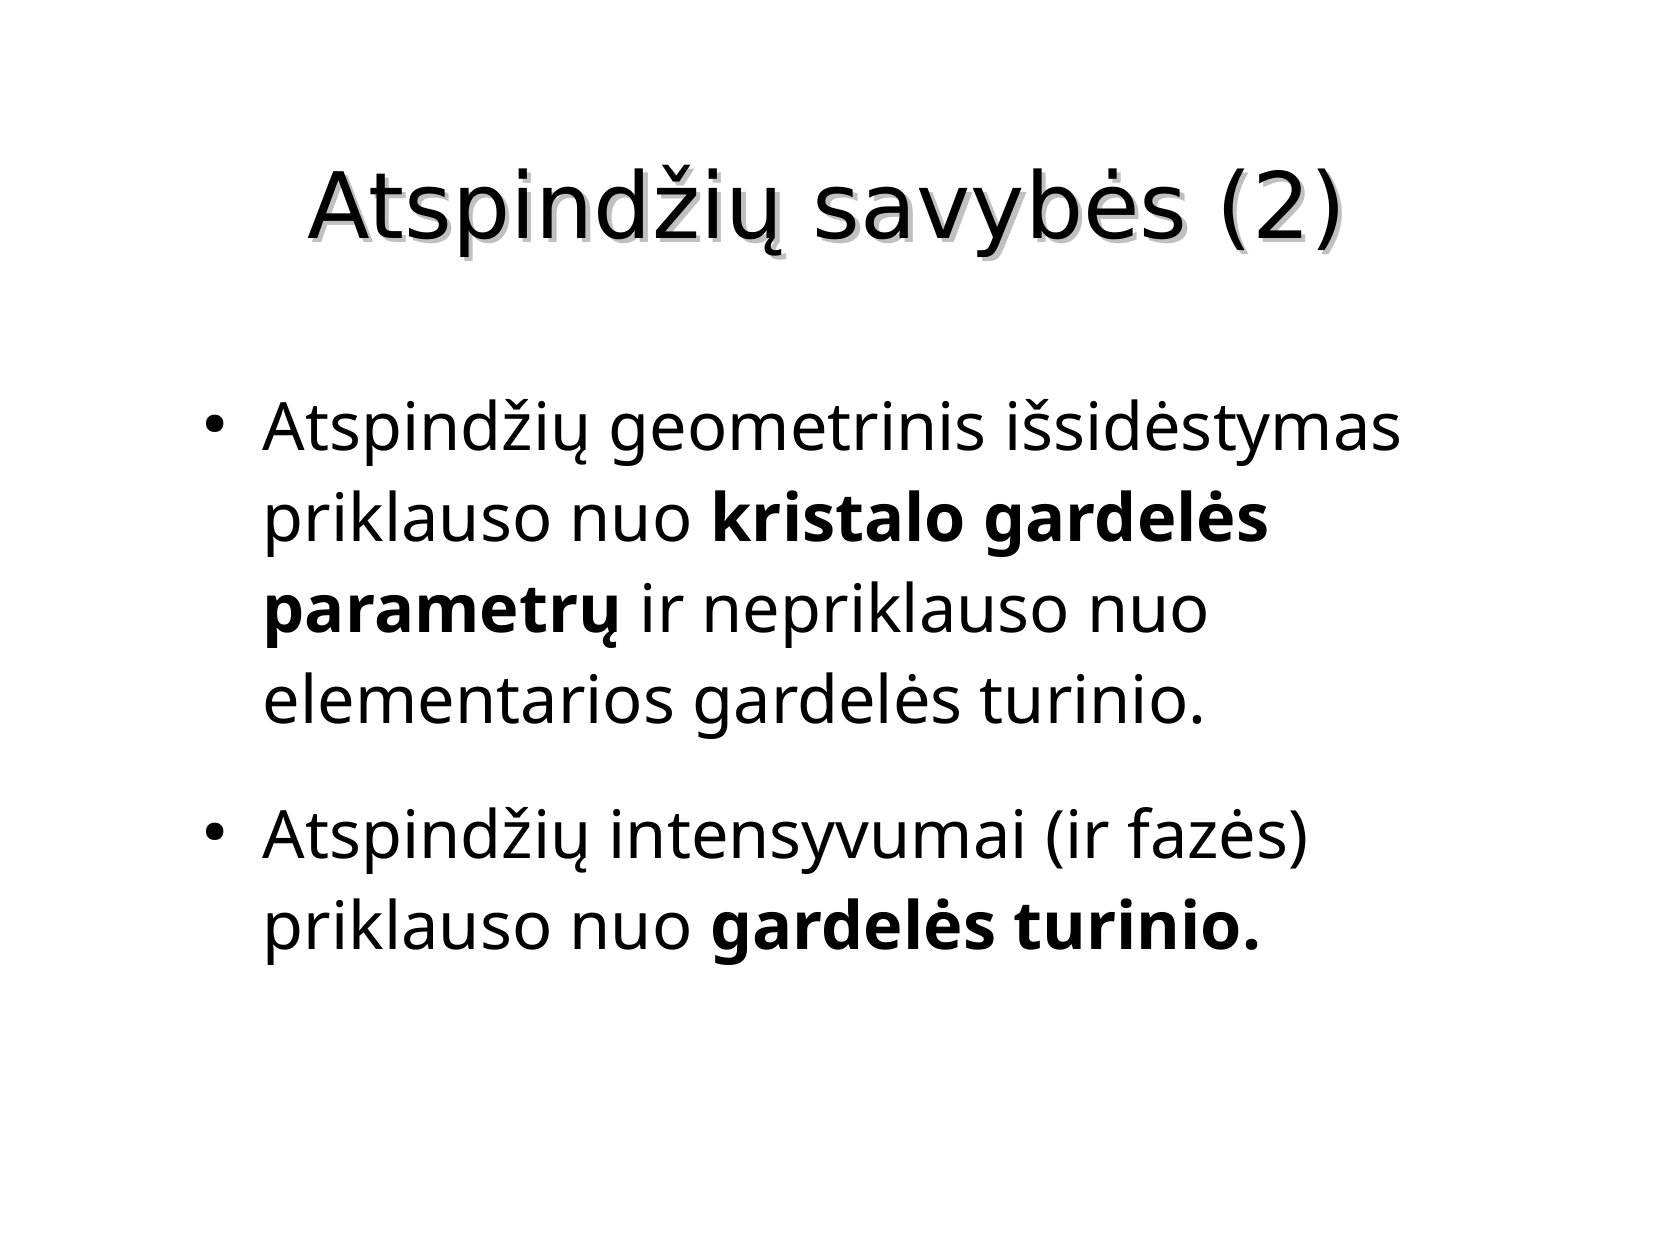

# Atspindžių savybės (2)
Atspindžių geometrinis išsidėstymas priklauso nuo kristalo gardelės parametrų ir nepriklauso nuo elementarios gardelės turinio.
Atspindžių intensyvumai (ir fazės) priklauso nuo gardelės turinio.